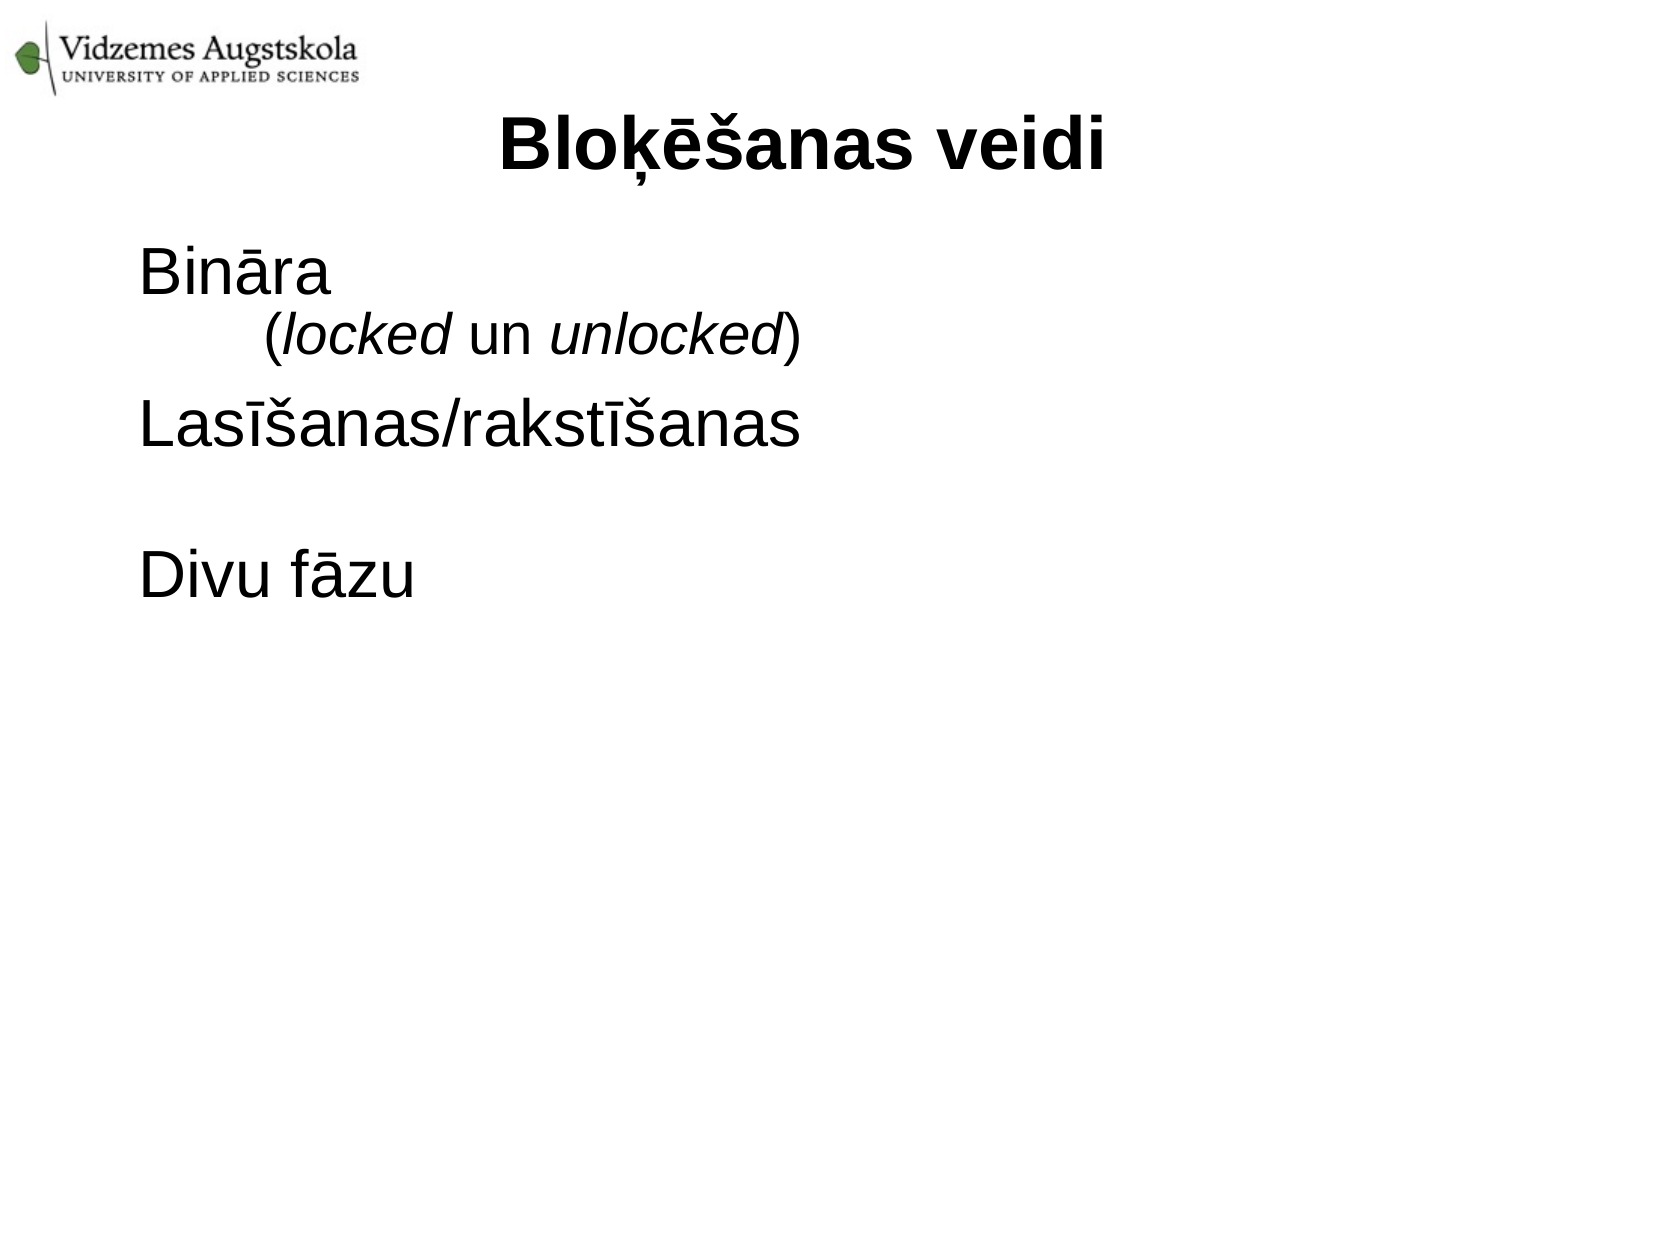

# Bloķēšanas veidi
Bināra
(locked un unlocked)
Lasīšanas/rakstīšanas
Divu fāzu